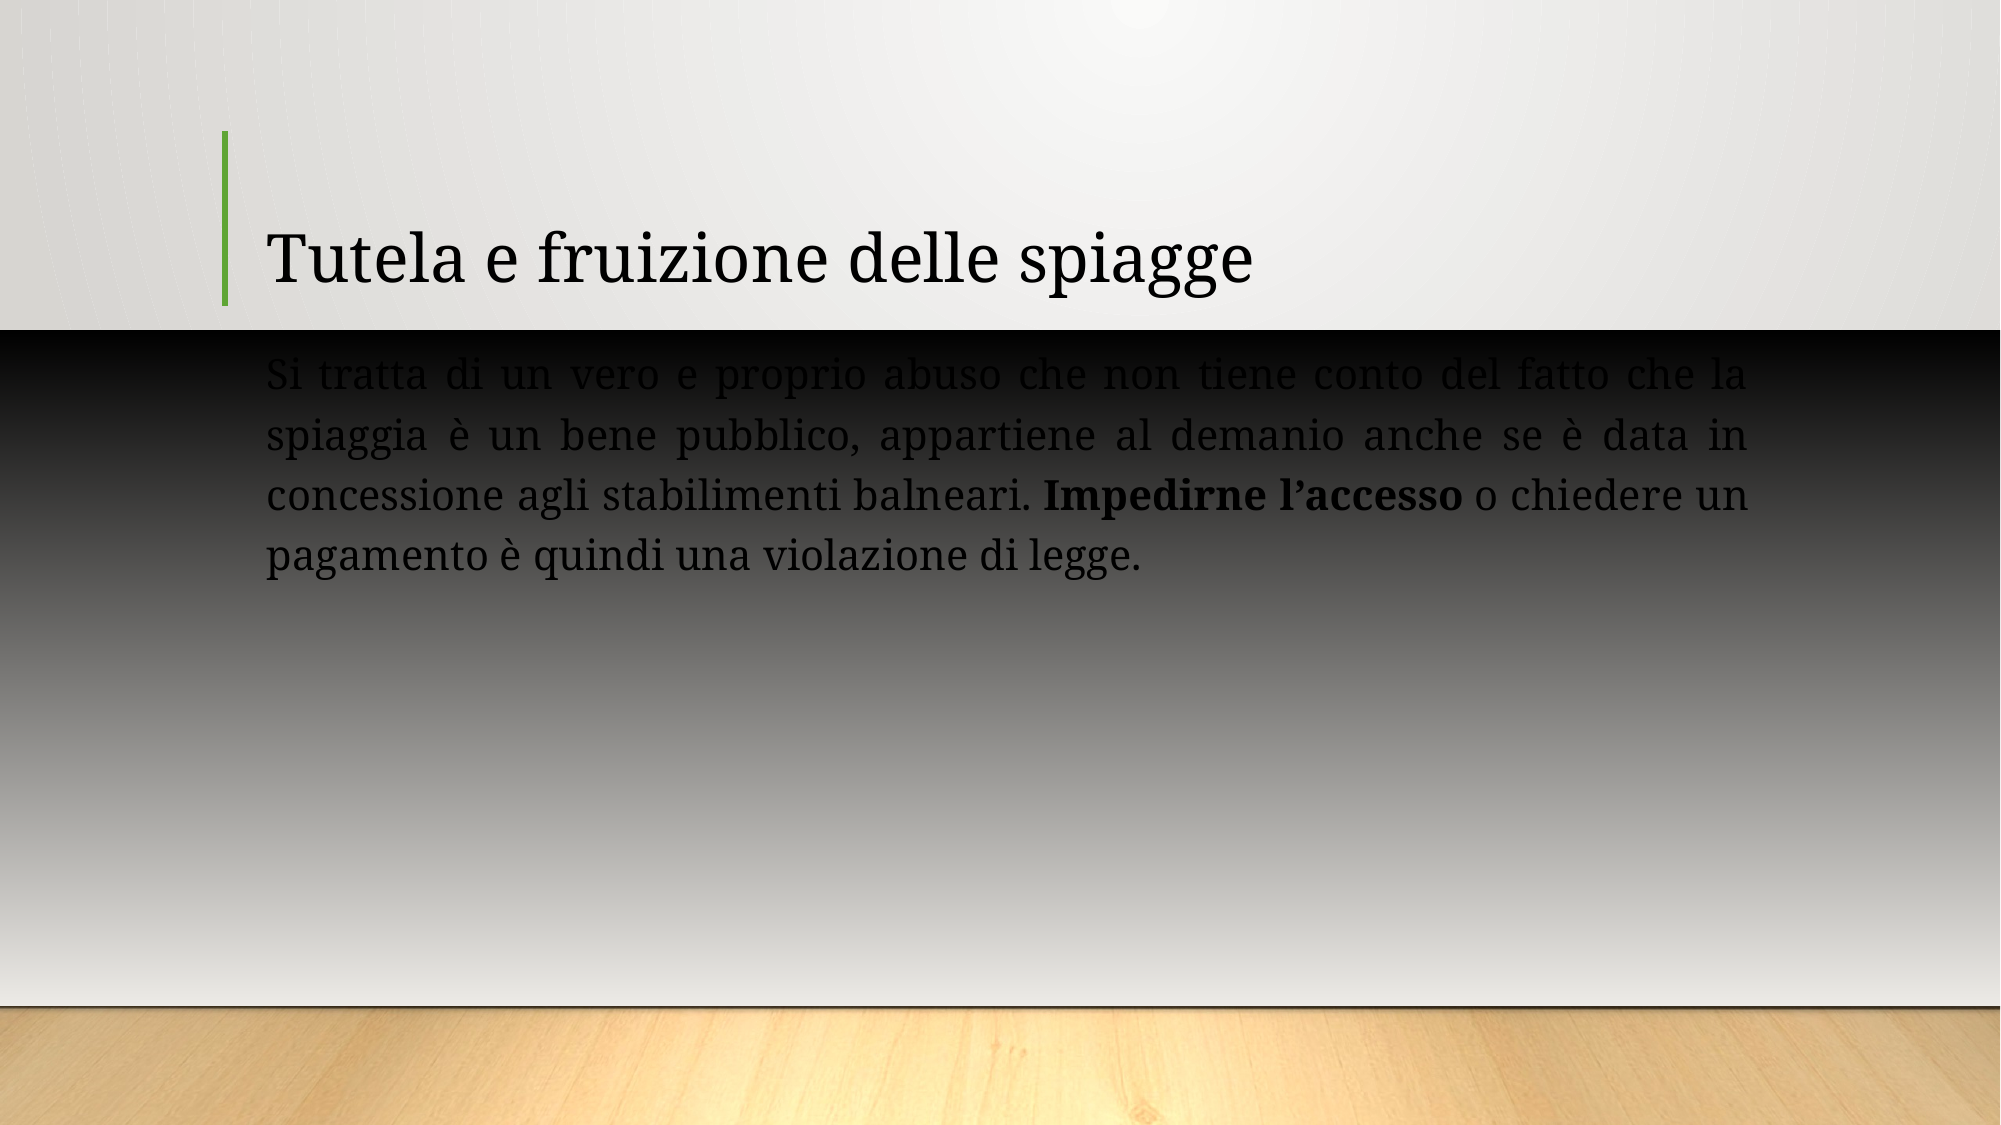

# Tutela e fruizione delle spiagge
Si tratta di un vero e proprio abuso che non tiene conto del fatto che la spiaggia è un bene pubblico, appartiene al demanio anche se è data in concessione agli stabilimenti balneari. Impedirne l’accesso o chiedere un pagamento è quindi una violazione di legge.